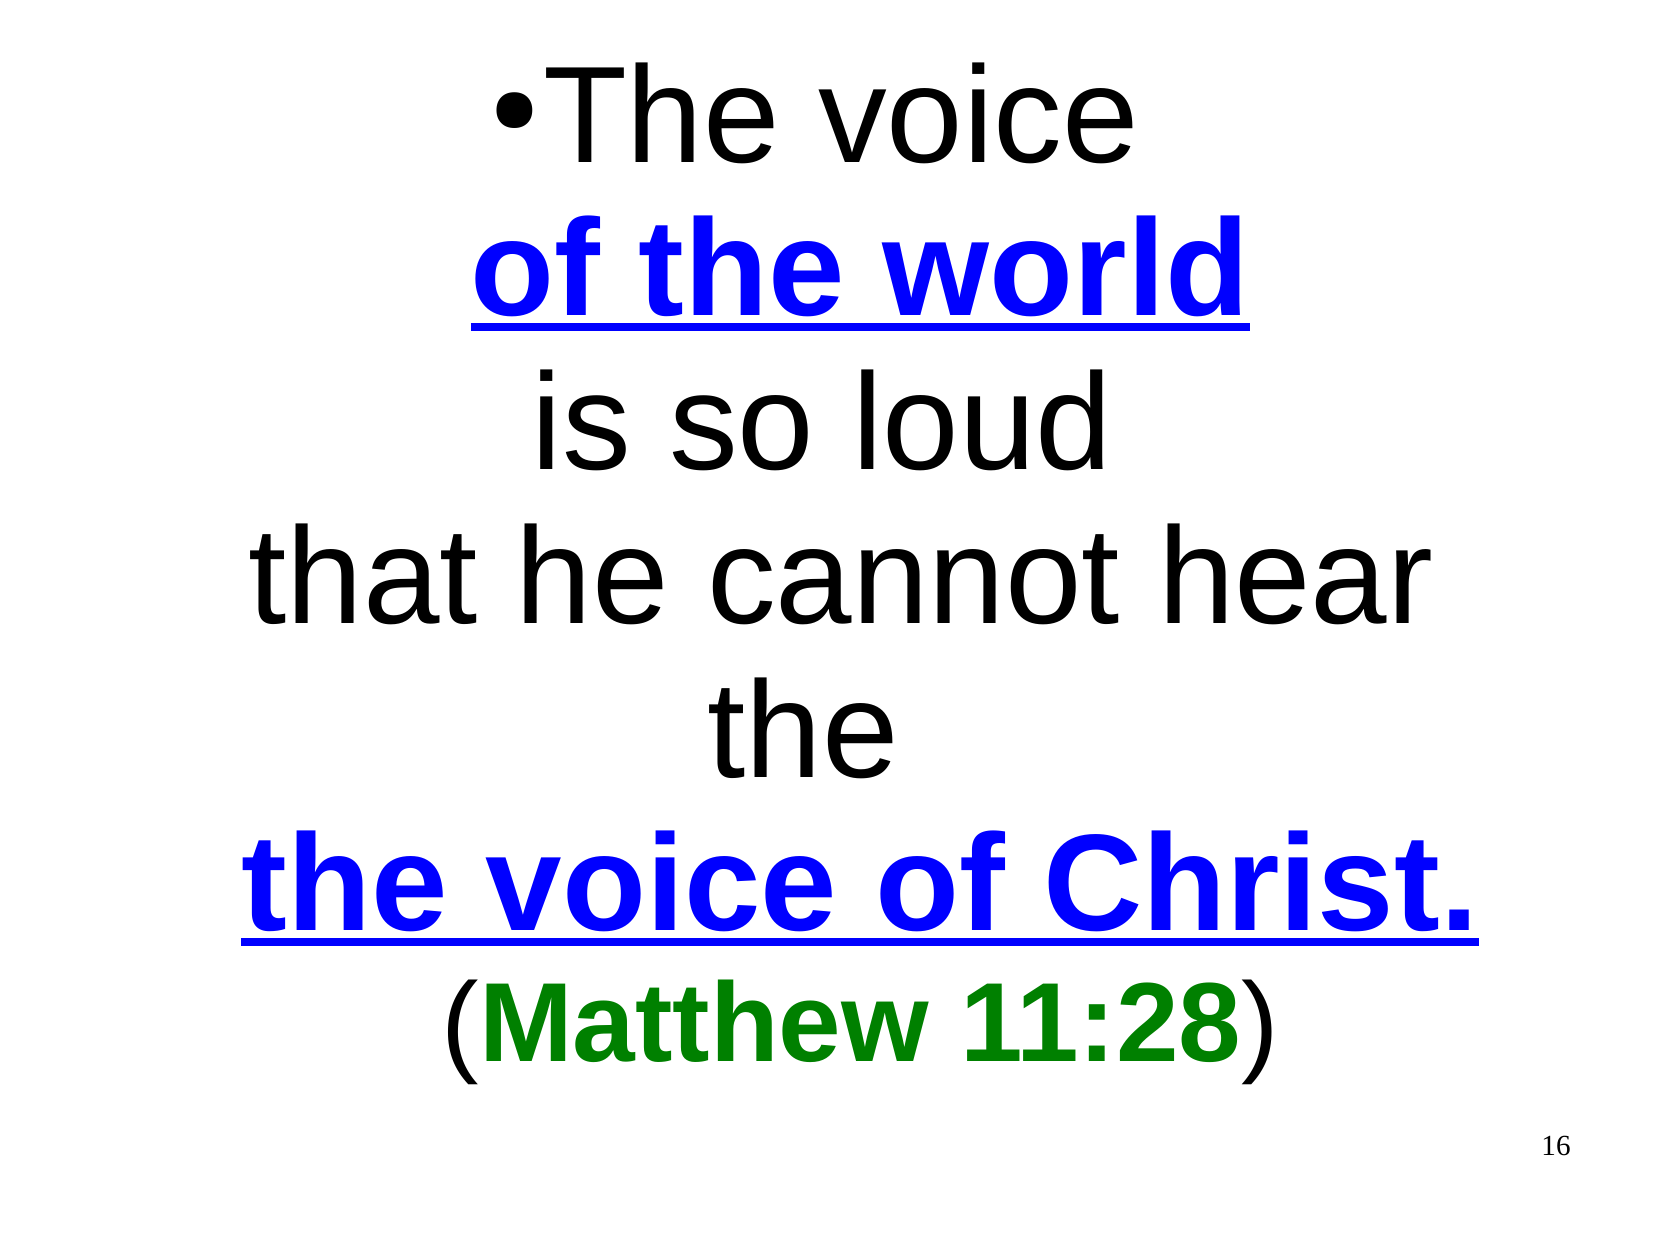

# The voice of the world is so loud that he cannot hear the the voice of Christ. (Matthew 11:28)
16